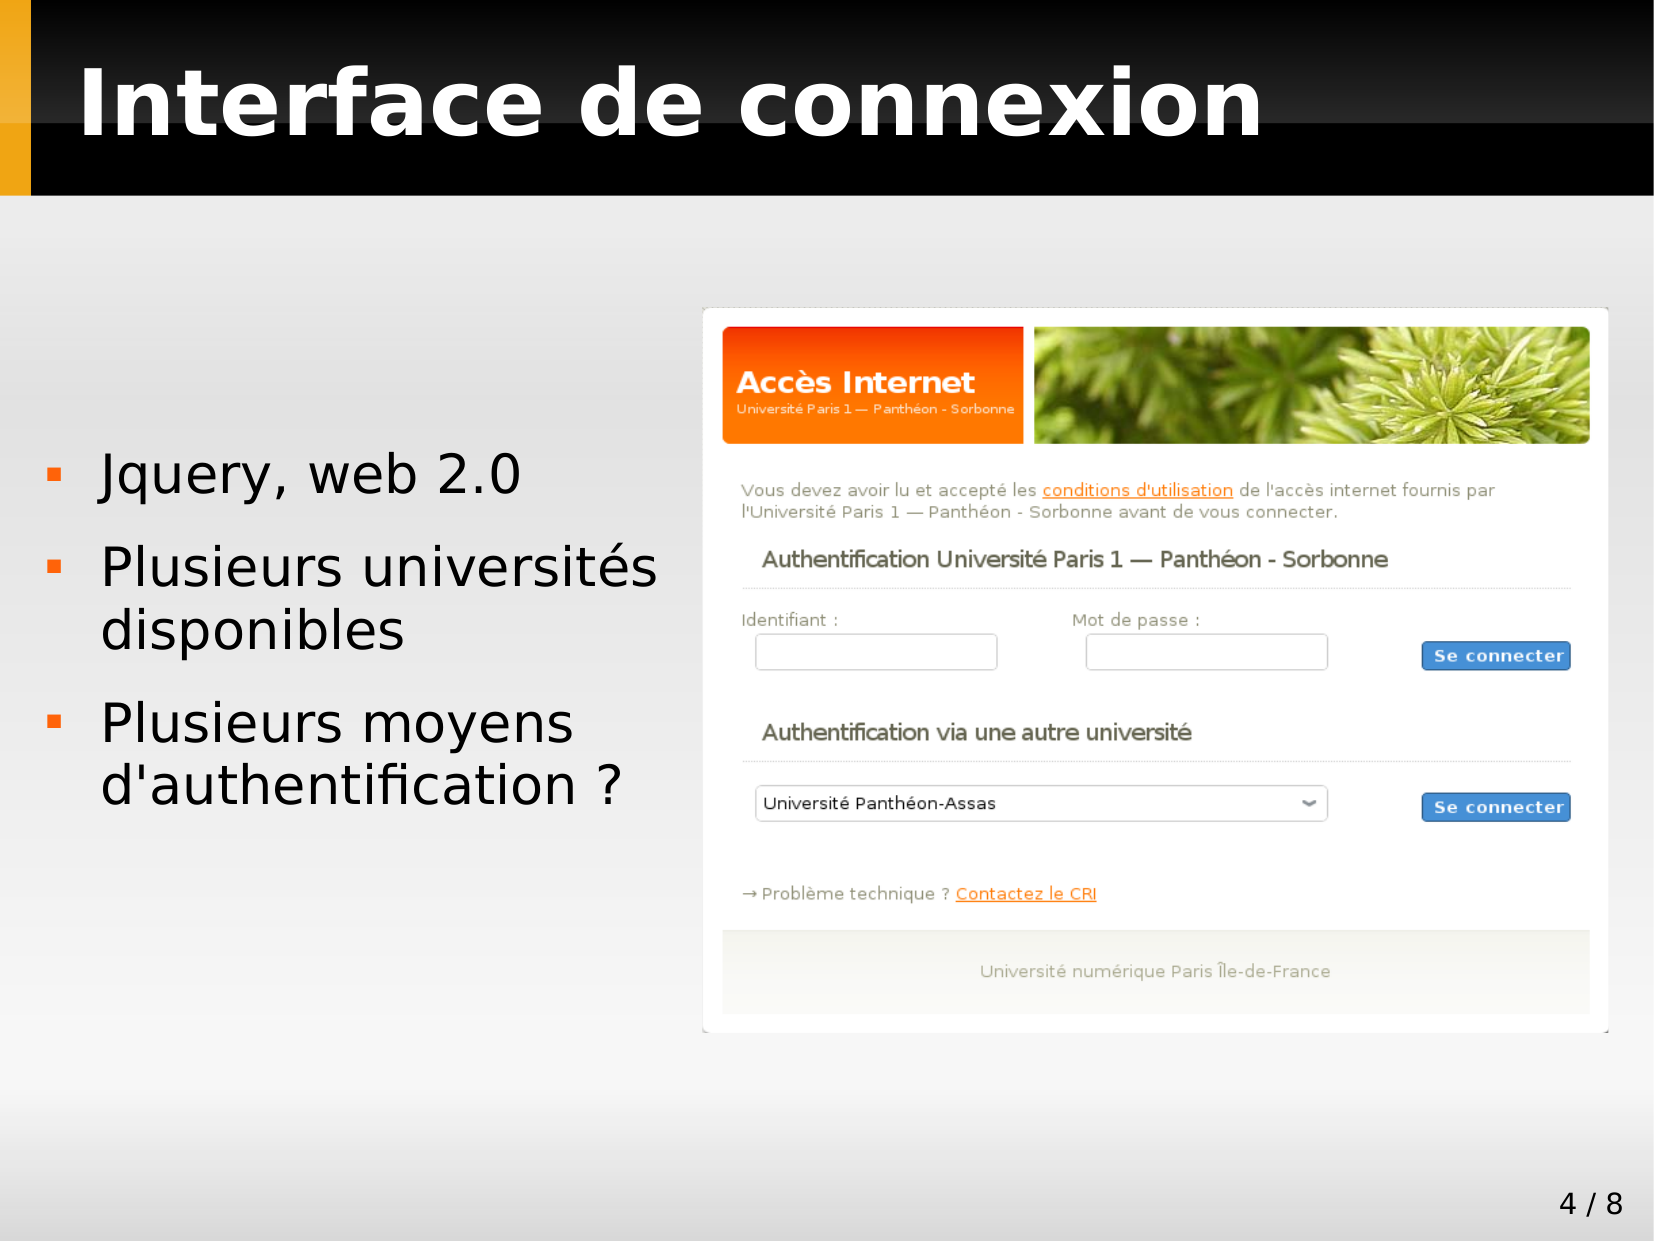

# Interface de connexion
Jquery, web 2.0
Plusieurs universités disponibles
Plusieurs moyens d'authentification ?
4